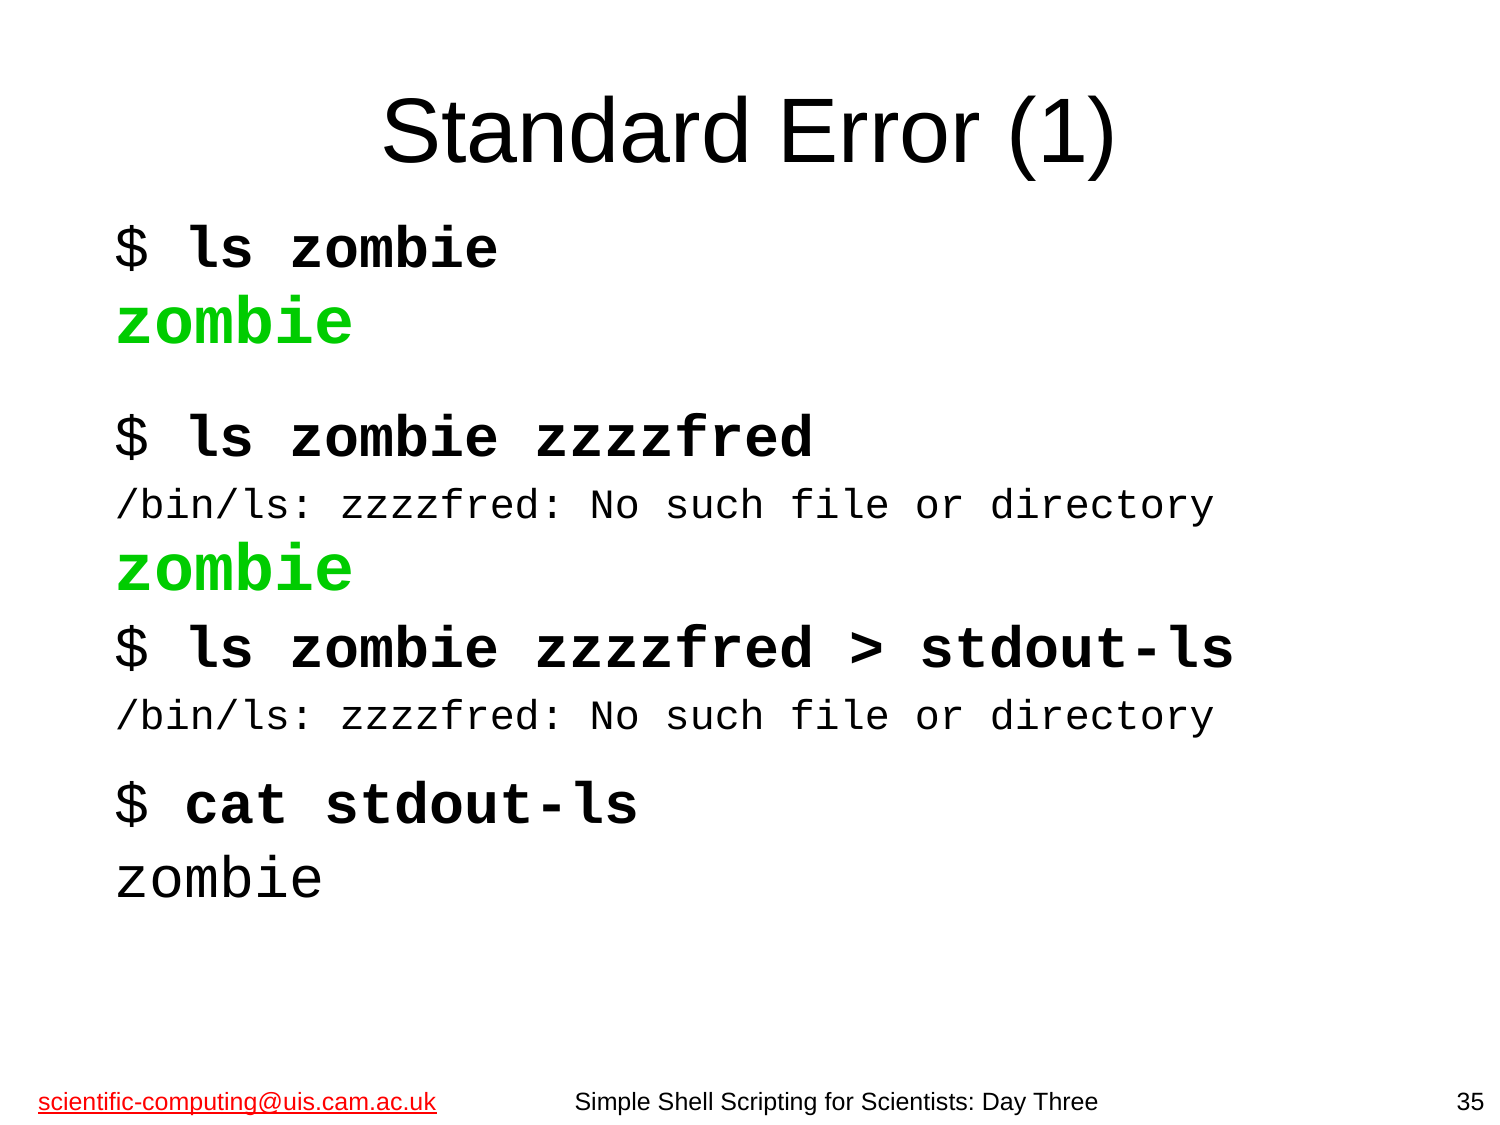

# Standard Error (1)
$ ls zombie
zombie
$ ls zombie zzzzfred
/bin/ls: zzzzfred: No such file or directory
zombie
$ ls zombie zzzzfred > stdout-ls
/bin/ls: zzzzfred: No such file or directory
$ cat stdout-ls
zombie
escience-support@ucs.cam.ac.uk	Simple Shell Scripting for Scientists: Day Three
35